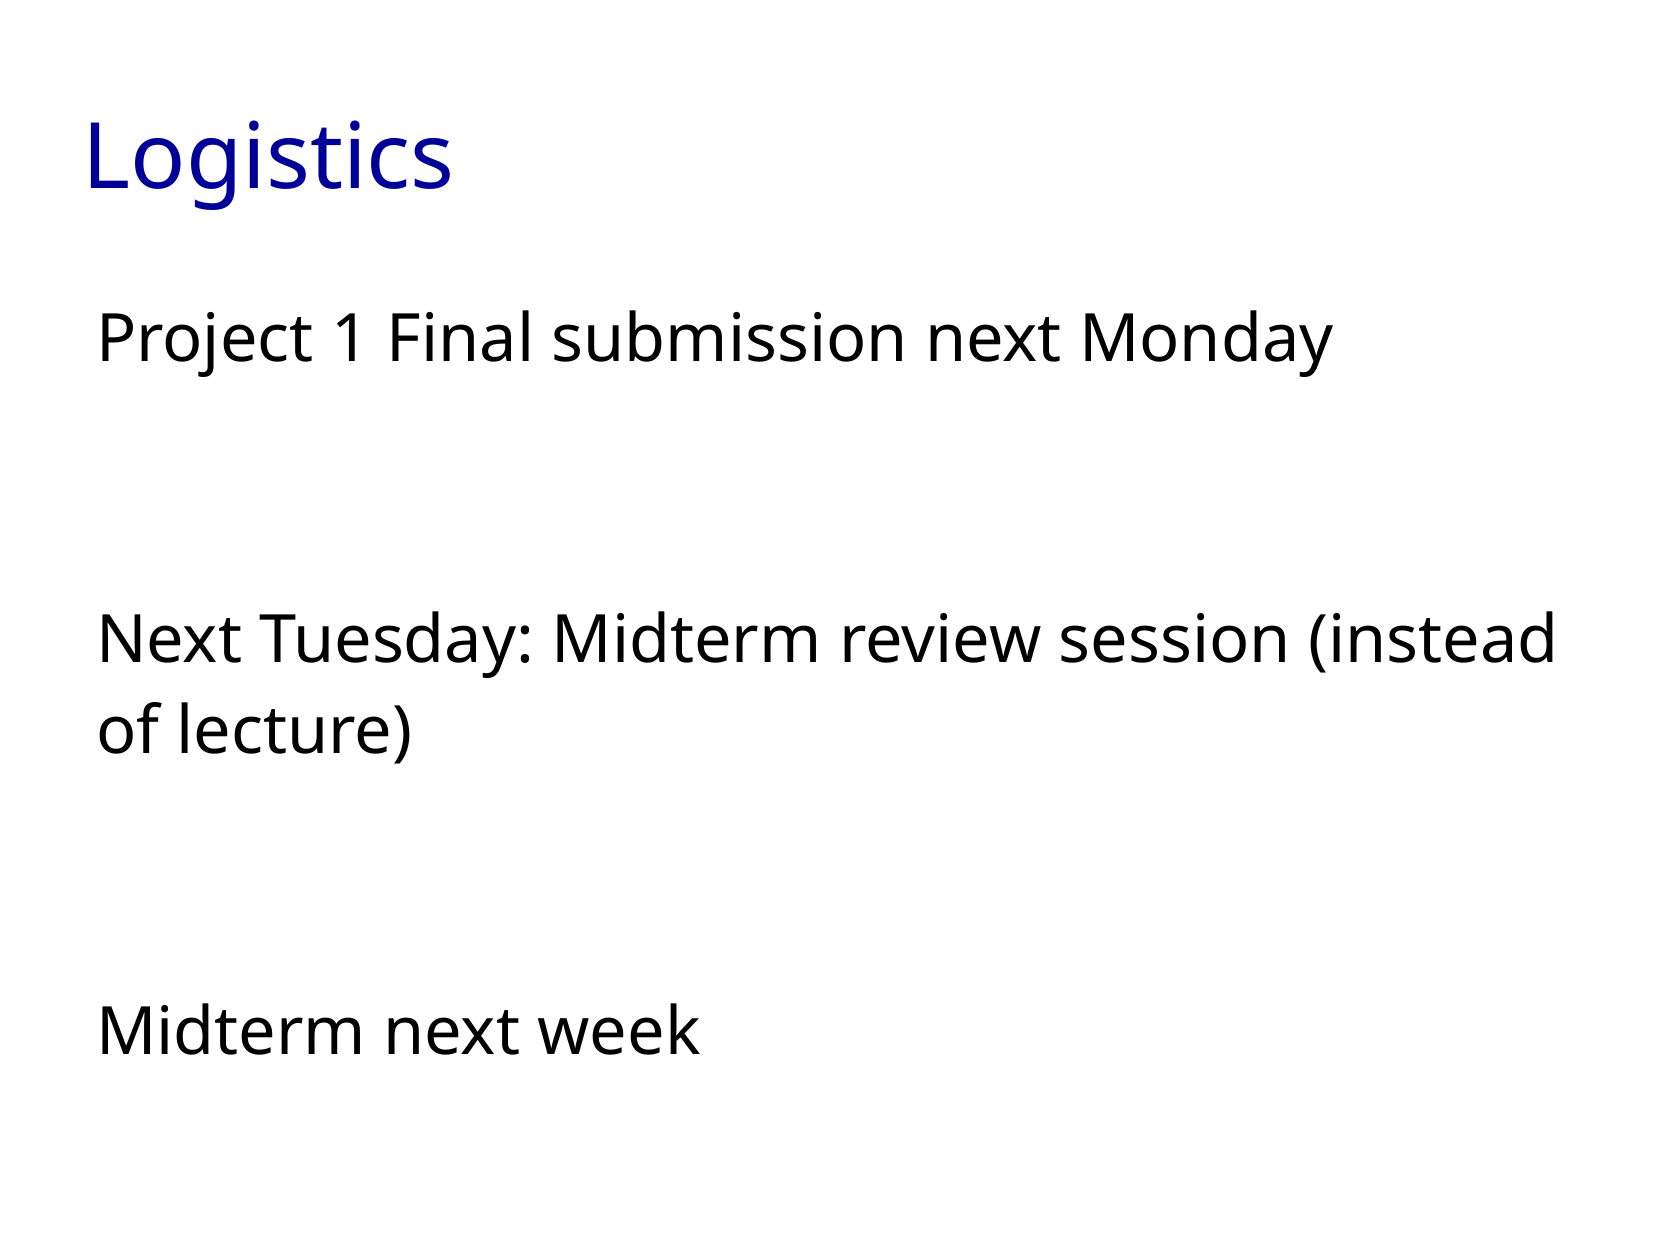

# Logistics
Project 1 Final submission next Monday
Next Tuesday: Midterm review session (instead of lecture)
Midterm next week